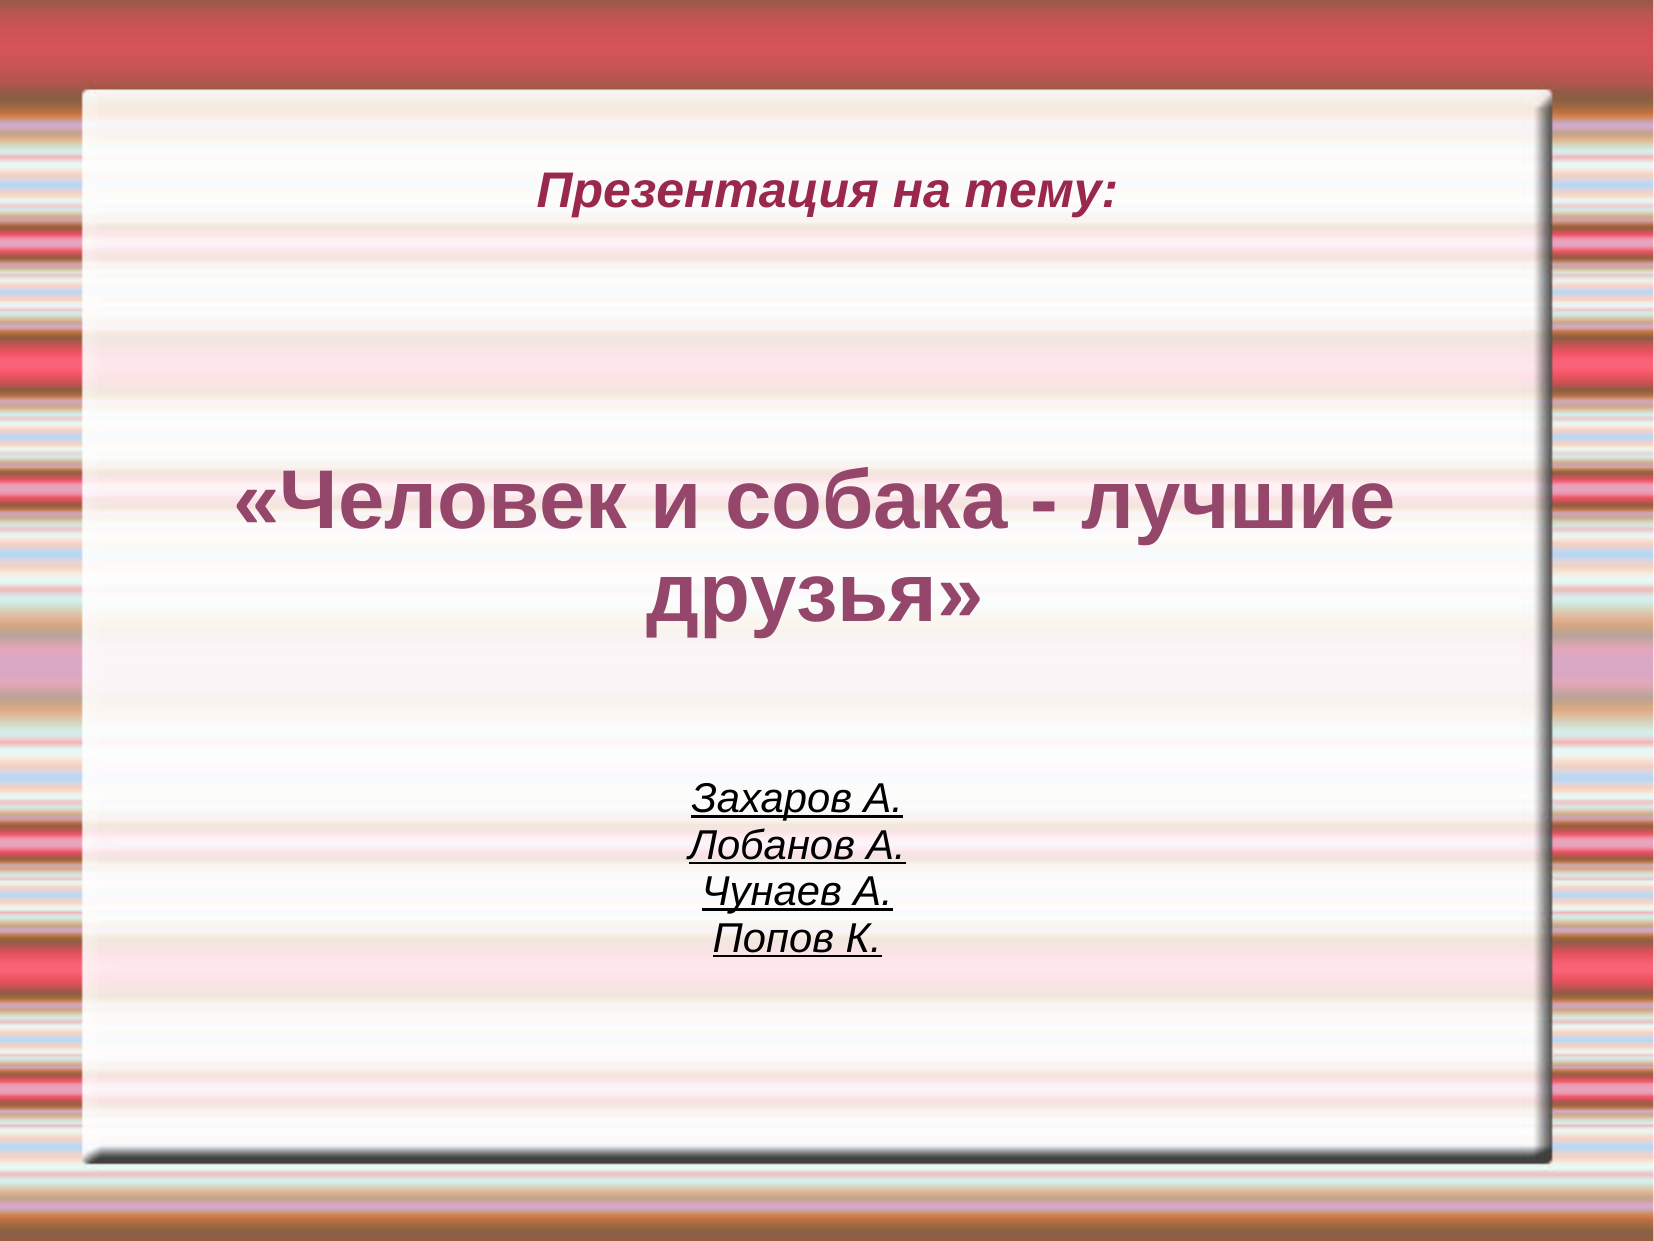

# Презентация на тему:
«Человек и собака - лучшие друзья»
Захаров А.
Лобанов А.
Чунаев А.
Попов К.